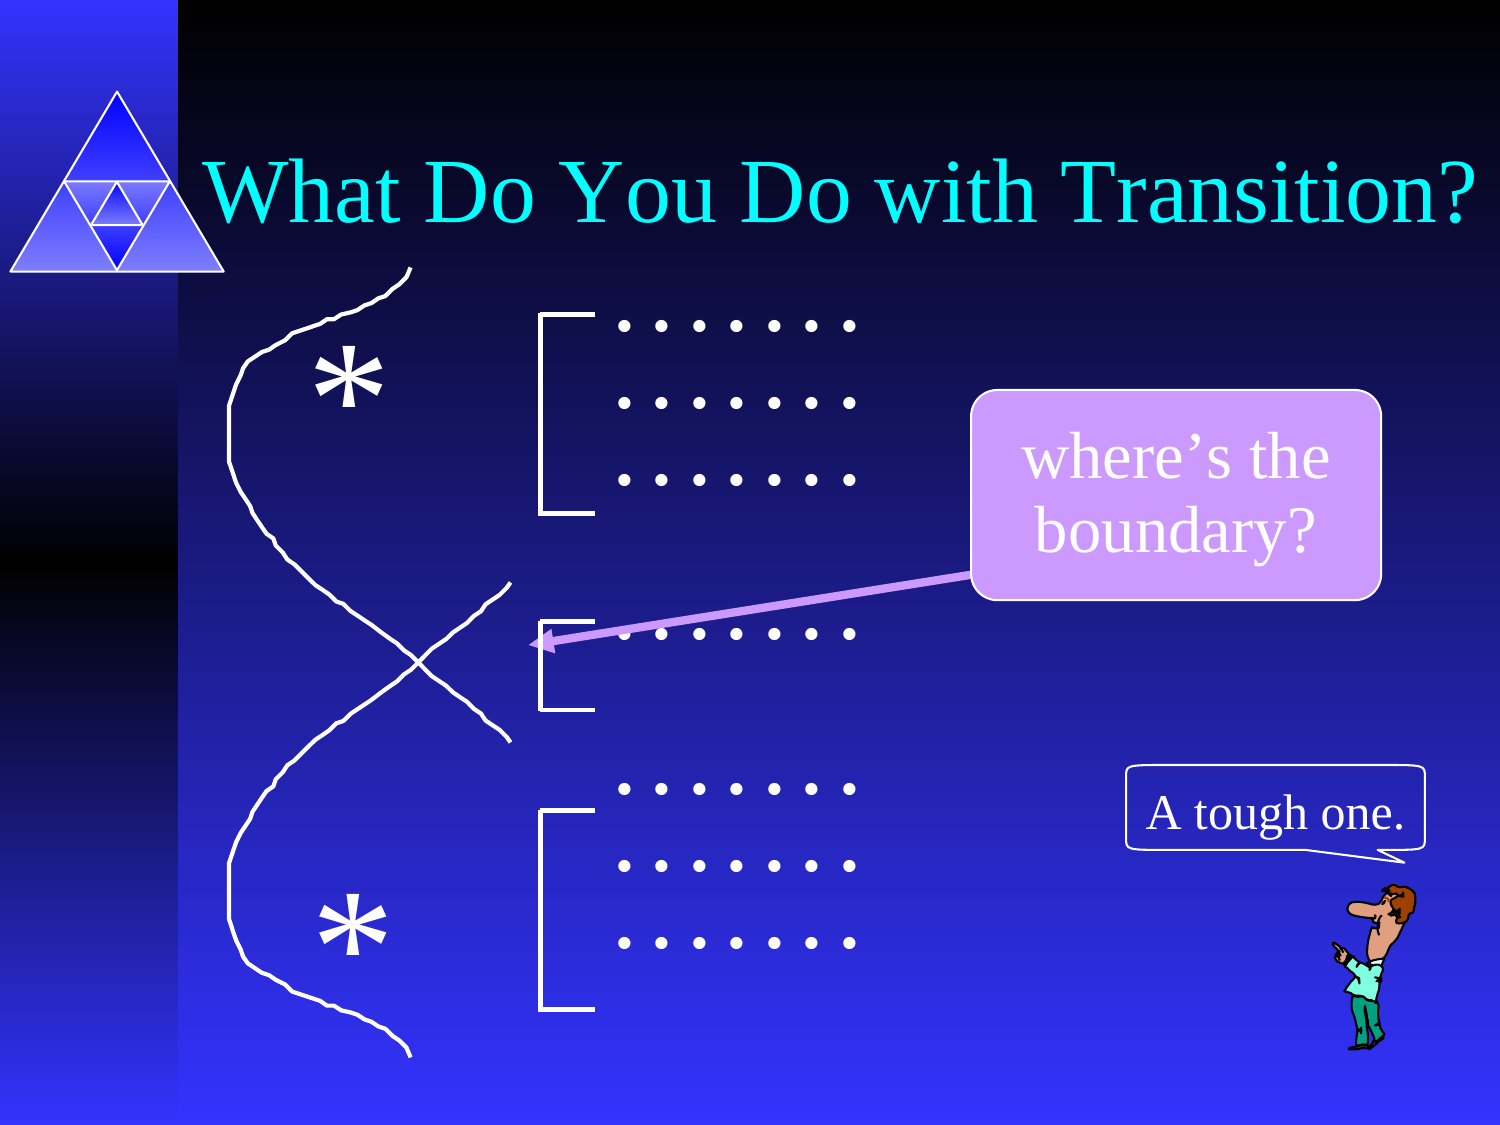

# What Do You Do with Transition?
. . . . . . .
. . . . . . .
. . . . . . .
. . . . . . .
. . . . . . .
. . . . . . .
. . . . . . .
*
where’s the
boundary?
*
A tough one.